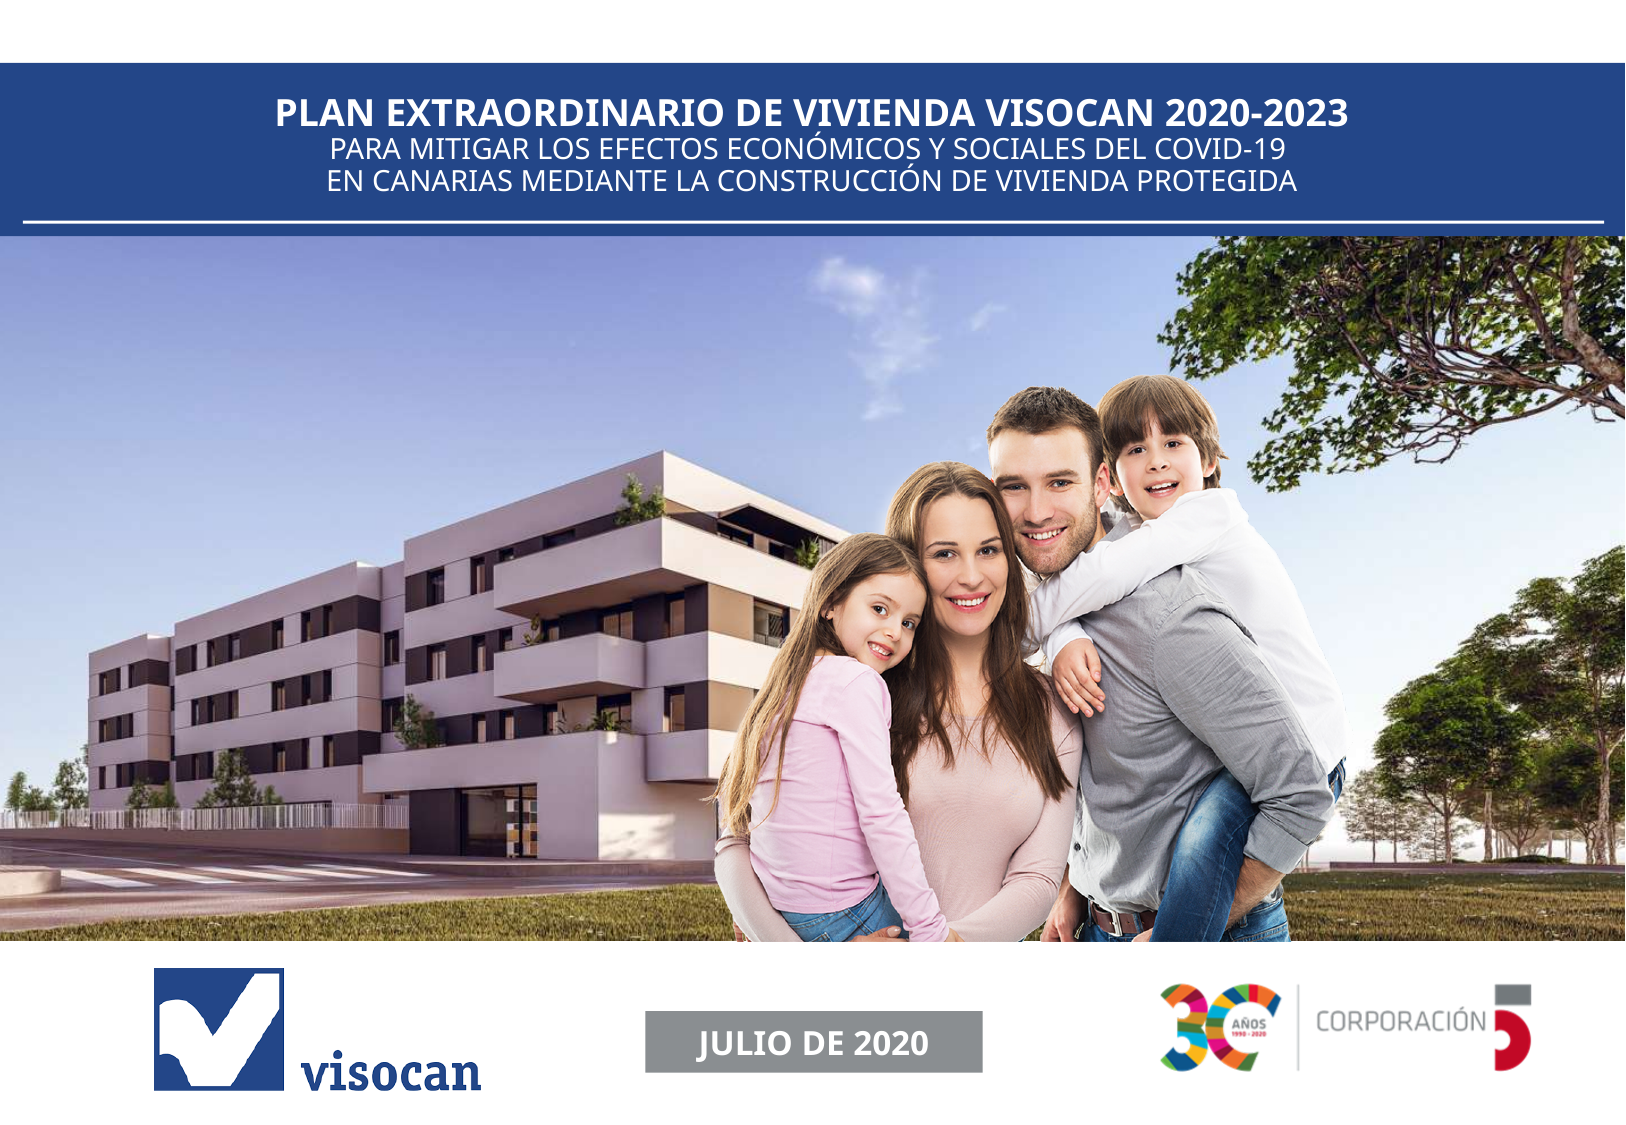

PLAN EXTRAORDINARIO DE VIVIENDA VISOCAN 2020-2023
PARA MITIGAR LOS EFECTOS ECONÓMICOS Y SOCIALES DEL COVID-19
EN CANARIAS MEDIANTE LA CONSTRUCCIÓN DE VIVIENDA PROTEGIDA
JULIO DE 2020